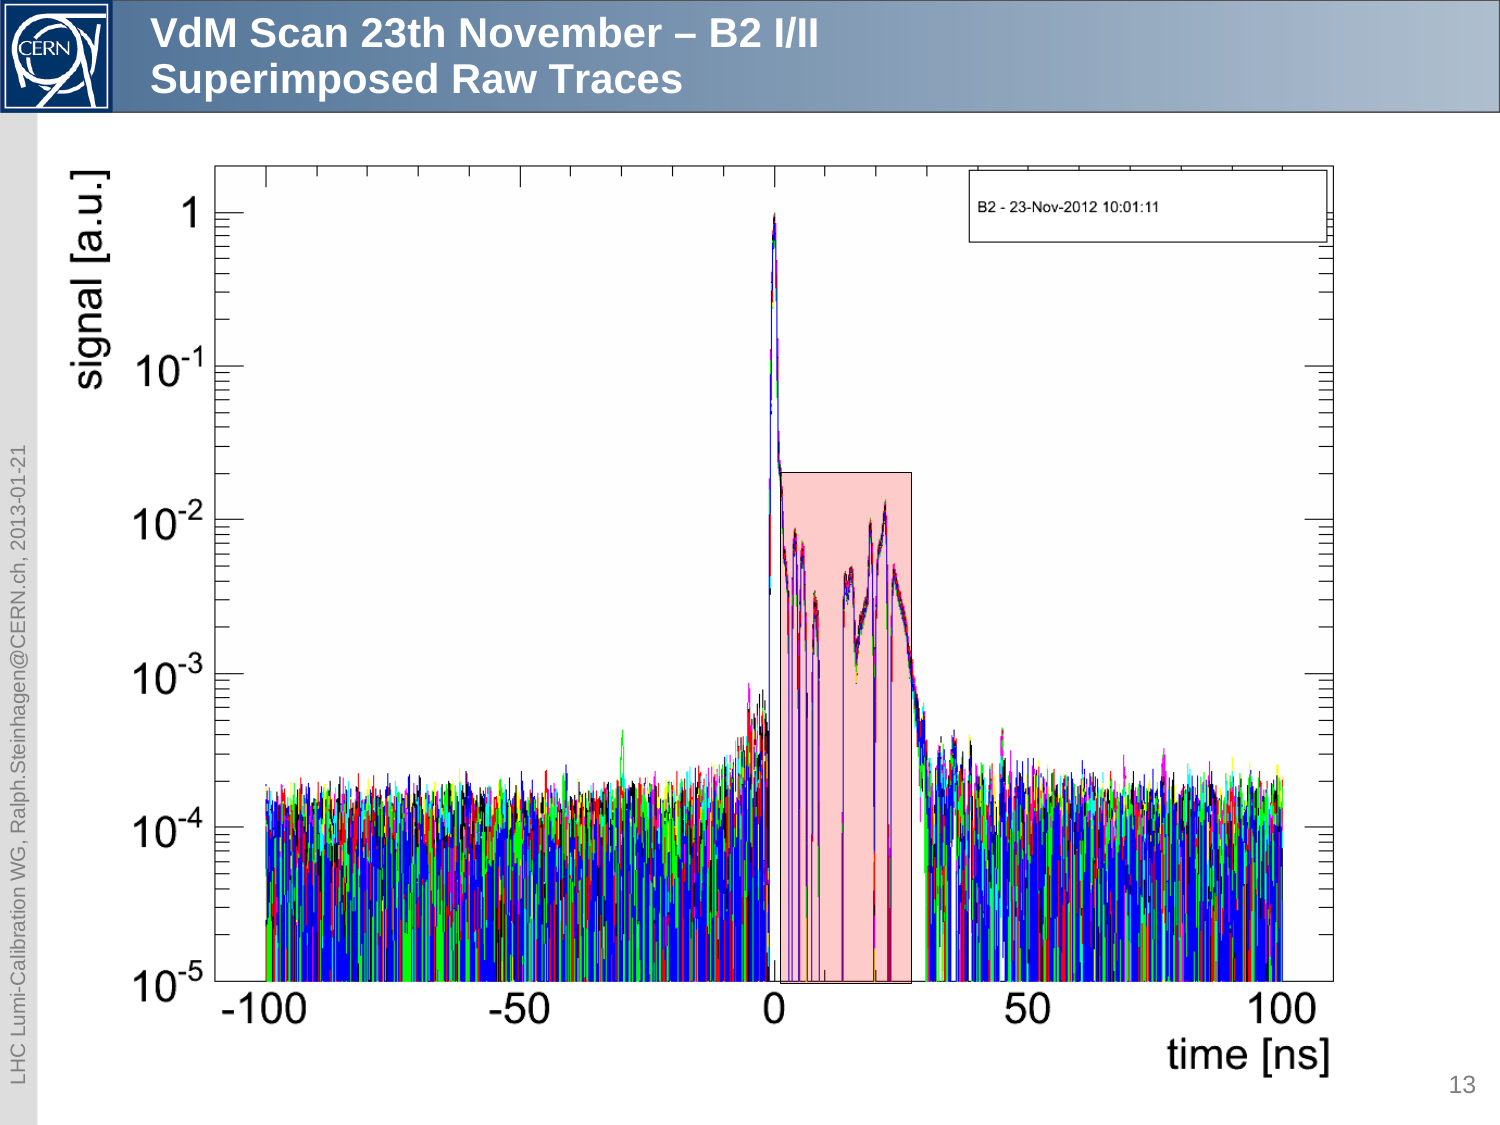

# VdM Scan 23th November – B2 I/II Superimposed Raw Traces